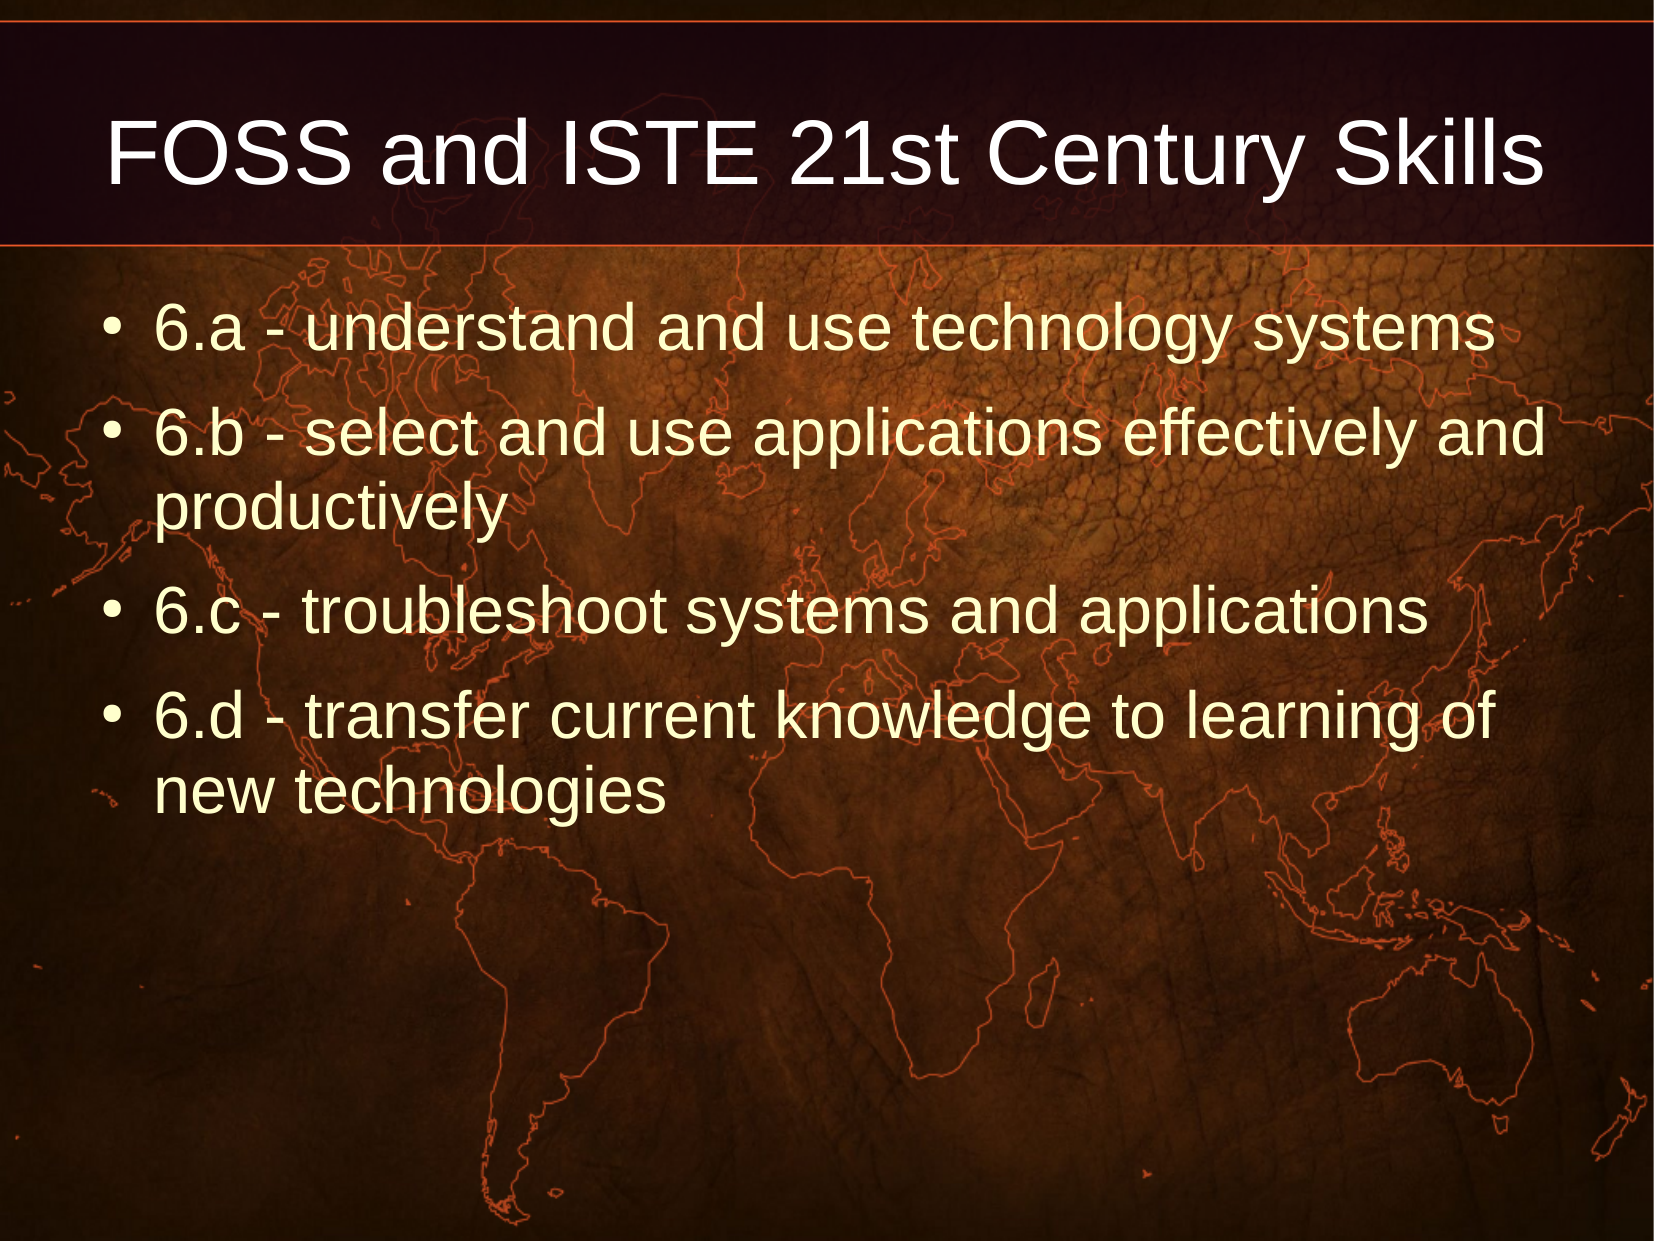

# FOSS and ISTE 21st Century Skills
6.a - understand and use technology systems
6.b - select and use applications effectively and productively
6.c - troubleshoot systems and applications
6.d - transfer current knowledge to learning of new technologies